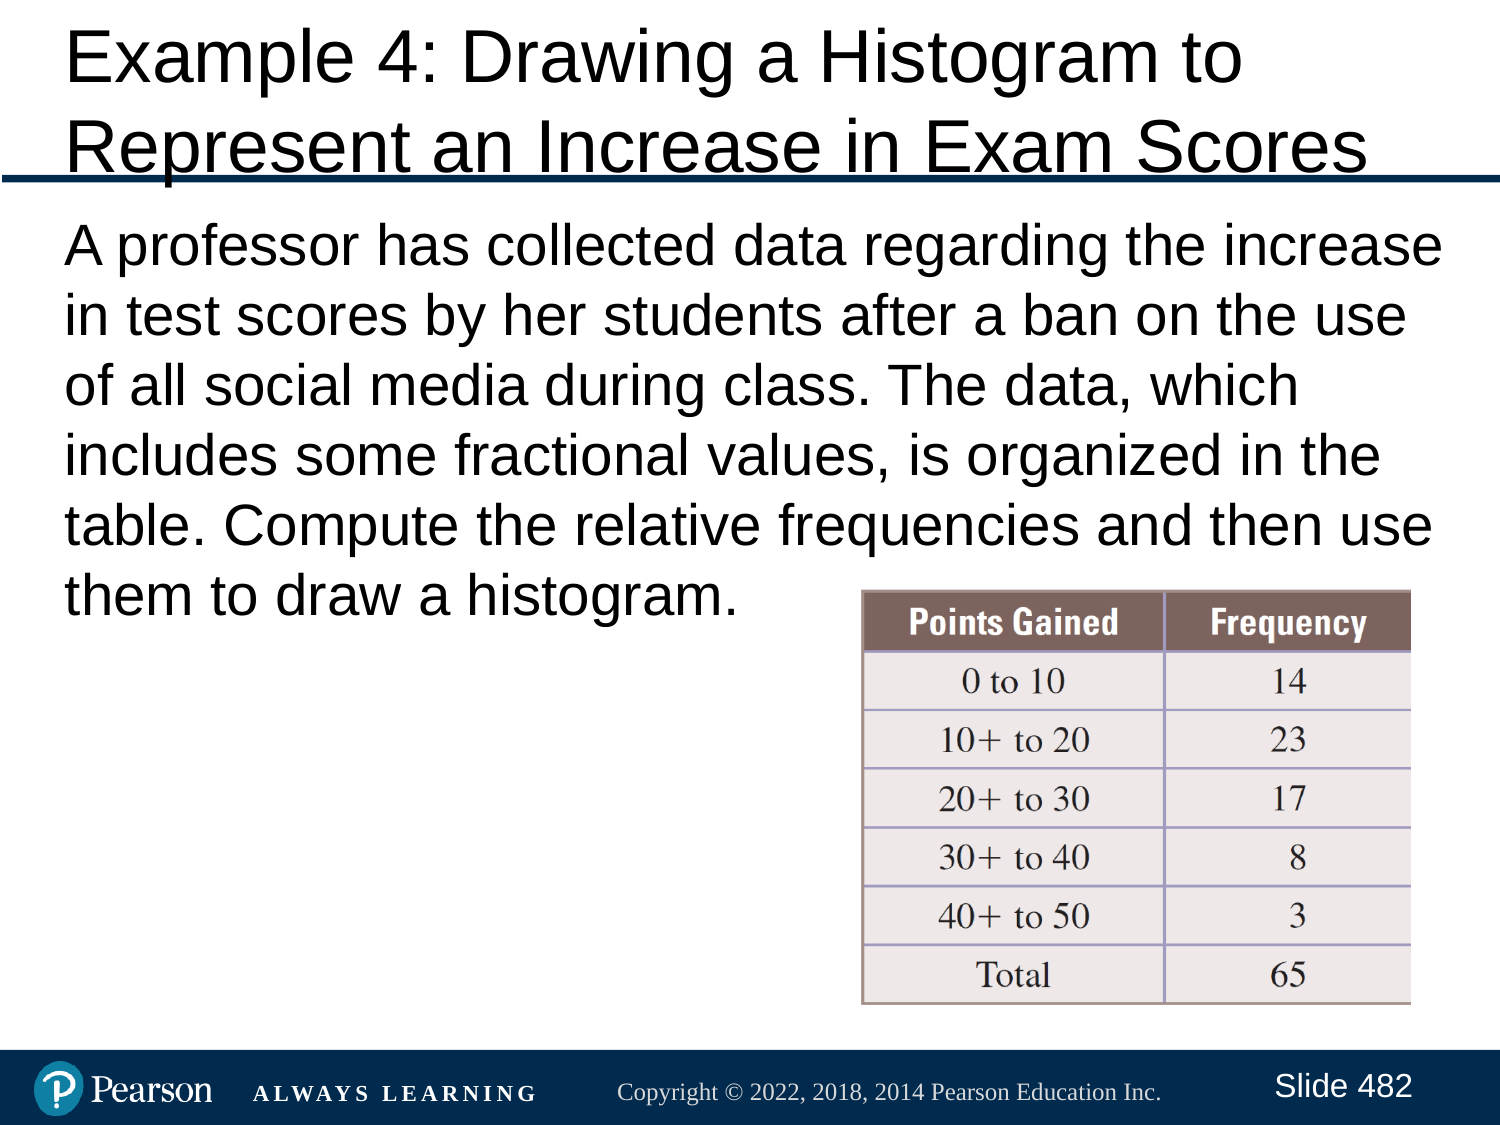

# Example 4: Drawing a Histogram to Represent an Increase in Exam Scores
A professor has collected data regarding the increase in test scores by her students after a ban on the use of all social media during class. The data, which includes some fractional values, is organized in the table. Compute the relative frequencies and then use them to draw a histogram.